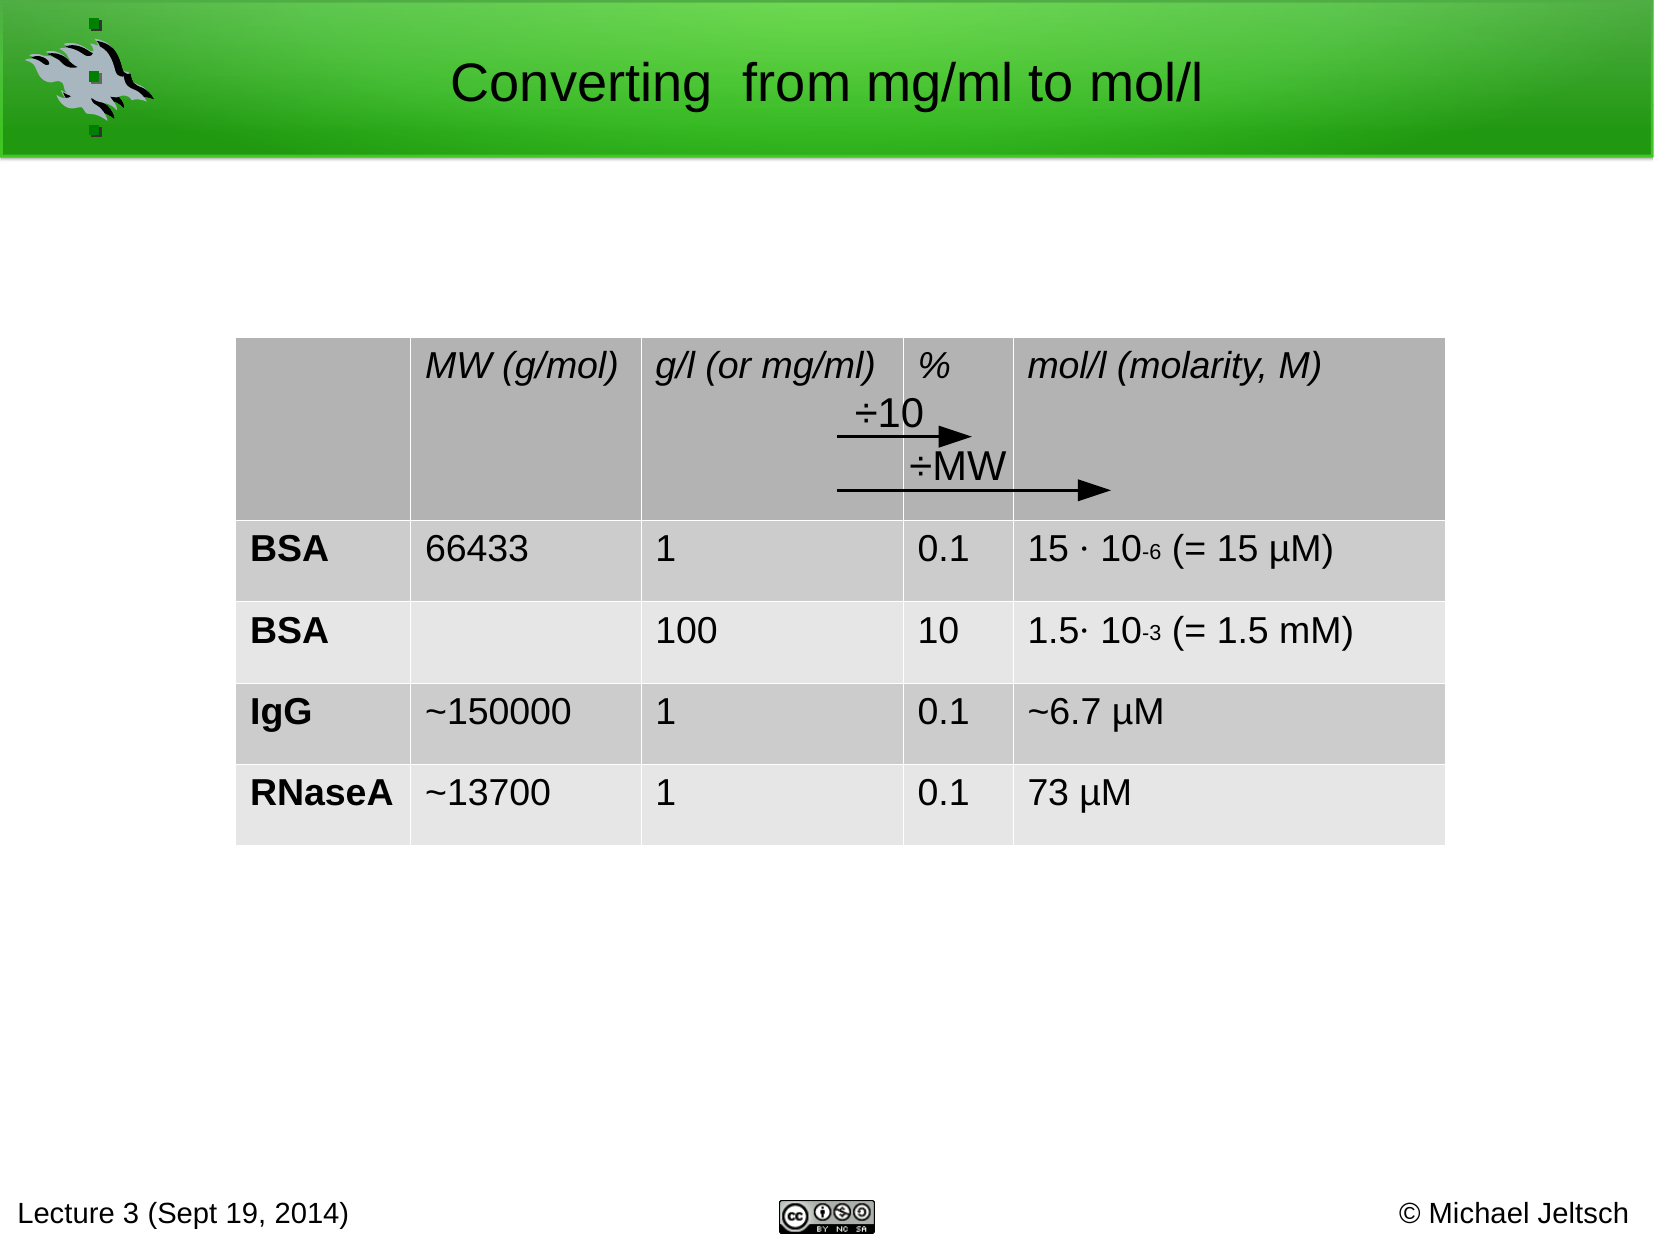

Converting from mg/ml to mol/l
| | MW (g/mol) | g/l (or mg/ml) | % | mol/l (molarity, M) |
| --- | --- | --- | --- | --- |
| BSA | 66433 | 1 | 0.1 | 15 · 10-6 (= 15 µM) |
| BSA | | 100 | 10 | 1.5· 10-3 (= 1.5 mM) |
| IgG | ~150000 | 1 | 0.1 | ~6.7 µM |
| RNaseA | ~13700 | 1 | 0.1 | 73 µM |
÷10
÷MW